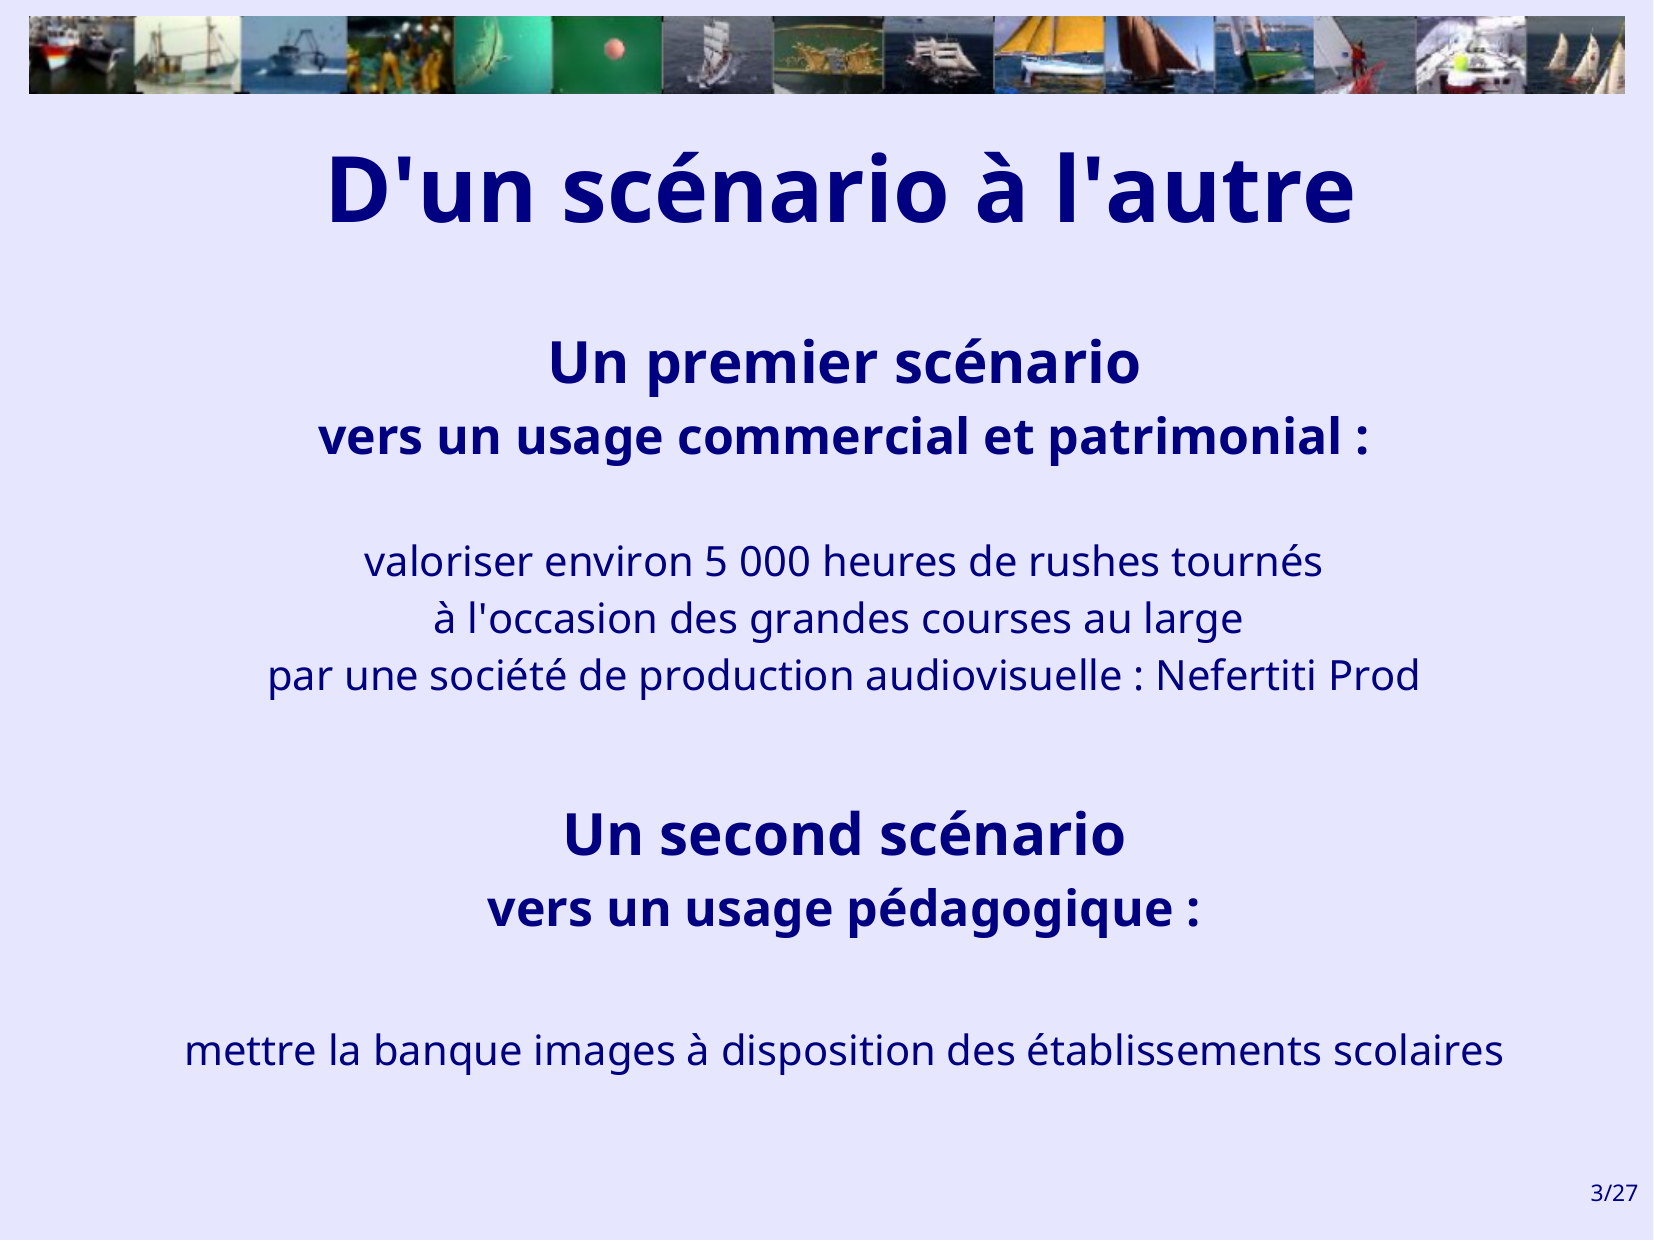

# D'un scénario à l'autre
Un premier scénario
vers un usage commercial et patrimonial :
 valoriser environ 5 000 heures de rushes tournés
à l'occasion des grandes courses au large
par une société de production audiovisuelle : Nefertiti Prod
Un second scénario
vers un usage pédagogique :
mettre la banque images à disposition des établissements scolaires